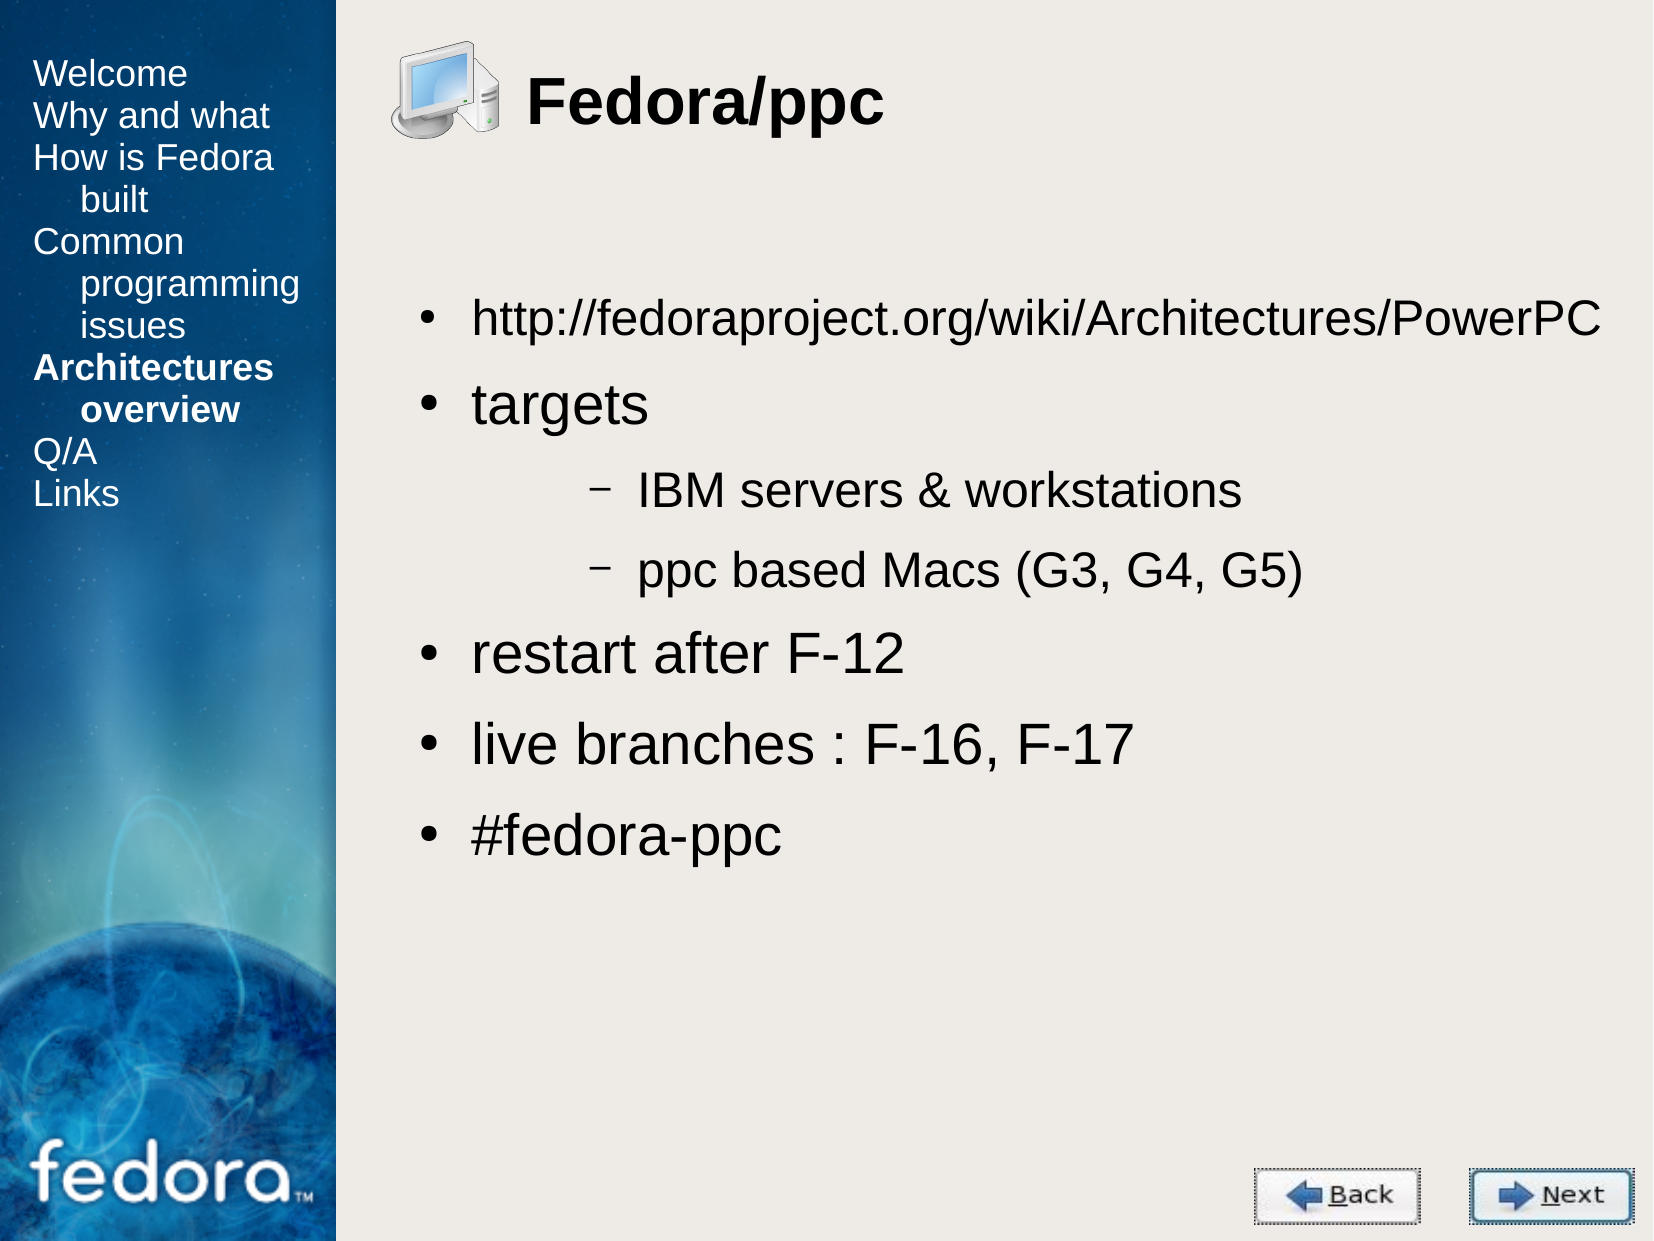

Welcome
Why and what
How is Fedora built
Common programming issues
Architectures overview
Q/A
Links
# Agenda
Fedora/ppc
http://fedoraproject.org/wiki/Architectures/PowerPC
targets
IBM servers & workstations
ppc based Macs (G3, G4, G5)
restart after F-12
live branches : F-16, F-17
#fedora-ppc